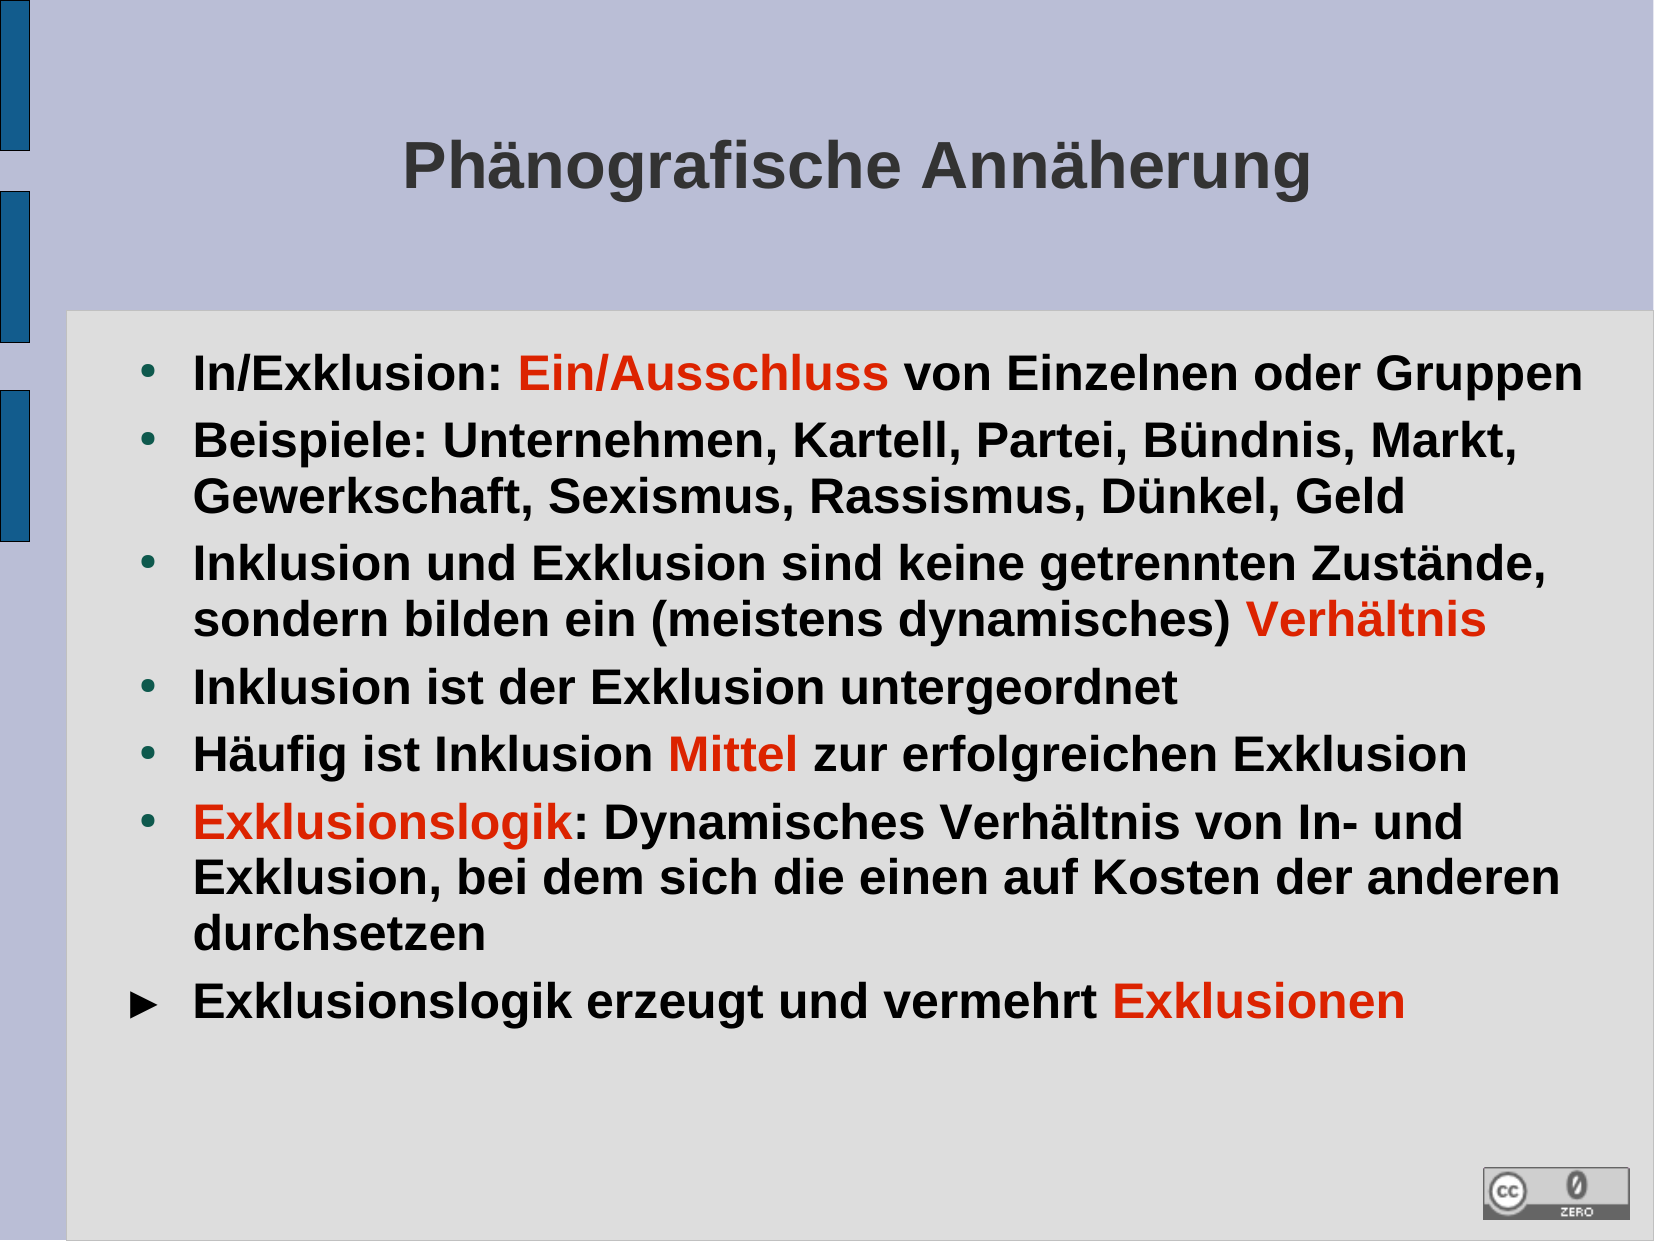

# Phänografische Annäherung
In/Exklusion: Ein/Ausschluss von Einzelnen oder Gruppen
Beispiele: Unternehmen, Kartell, Partei, Bündnis, Markt, Gewerkschaft, Sexismus, Rassismus, Dünkel, Geld
Inklusion und Exklusion sind keine getrennten Zustände, sondern bilden ein (meistens dynamisches) Verhältnis
Inklusion ist der Exklusion untergeordnet
Häufig ist Inklusion Mittel zur erfolgreichen Exklusion
Exklusionslogik: Dynamisches Verhältnis von In- und Exklusion, bei dem sich die einen auf Kosten der anderen durchsetzen
► Exklusionslogik erzeugt und vermehrt Exklusionen